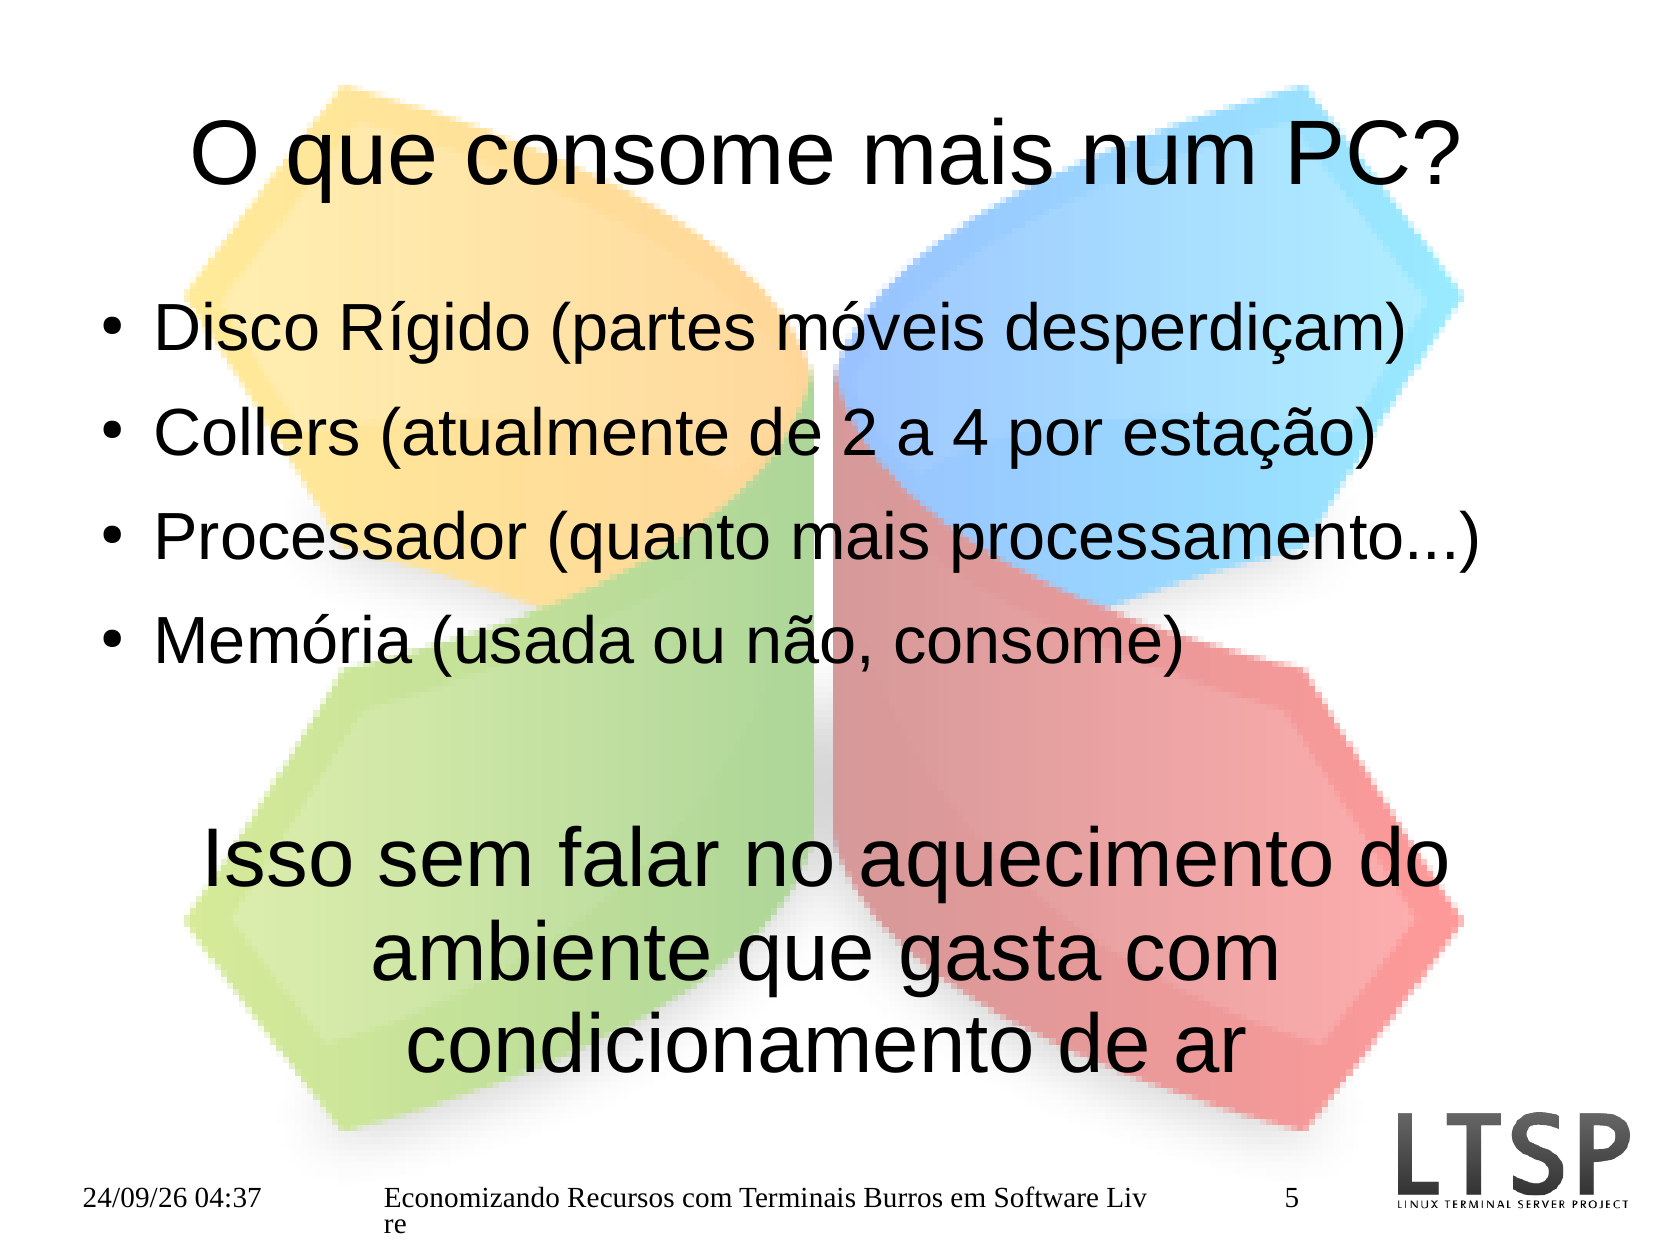

# O que consome mais num PC?
Disco Rígido (partes móveis desperdiçam)
Collers (atualmente de 2 a 4 por estação)
Processador (quanto mais processamento...)
Memória (usada ou não, consome)
Isso sem falar no aquecimento do ambiente que gasta com condicionamento de ar
Economizando Recursos com Terminais Burros em Software Livre
5